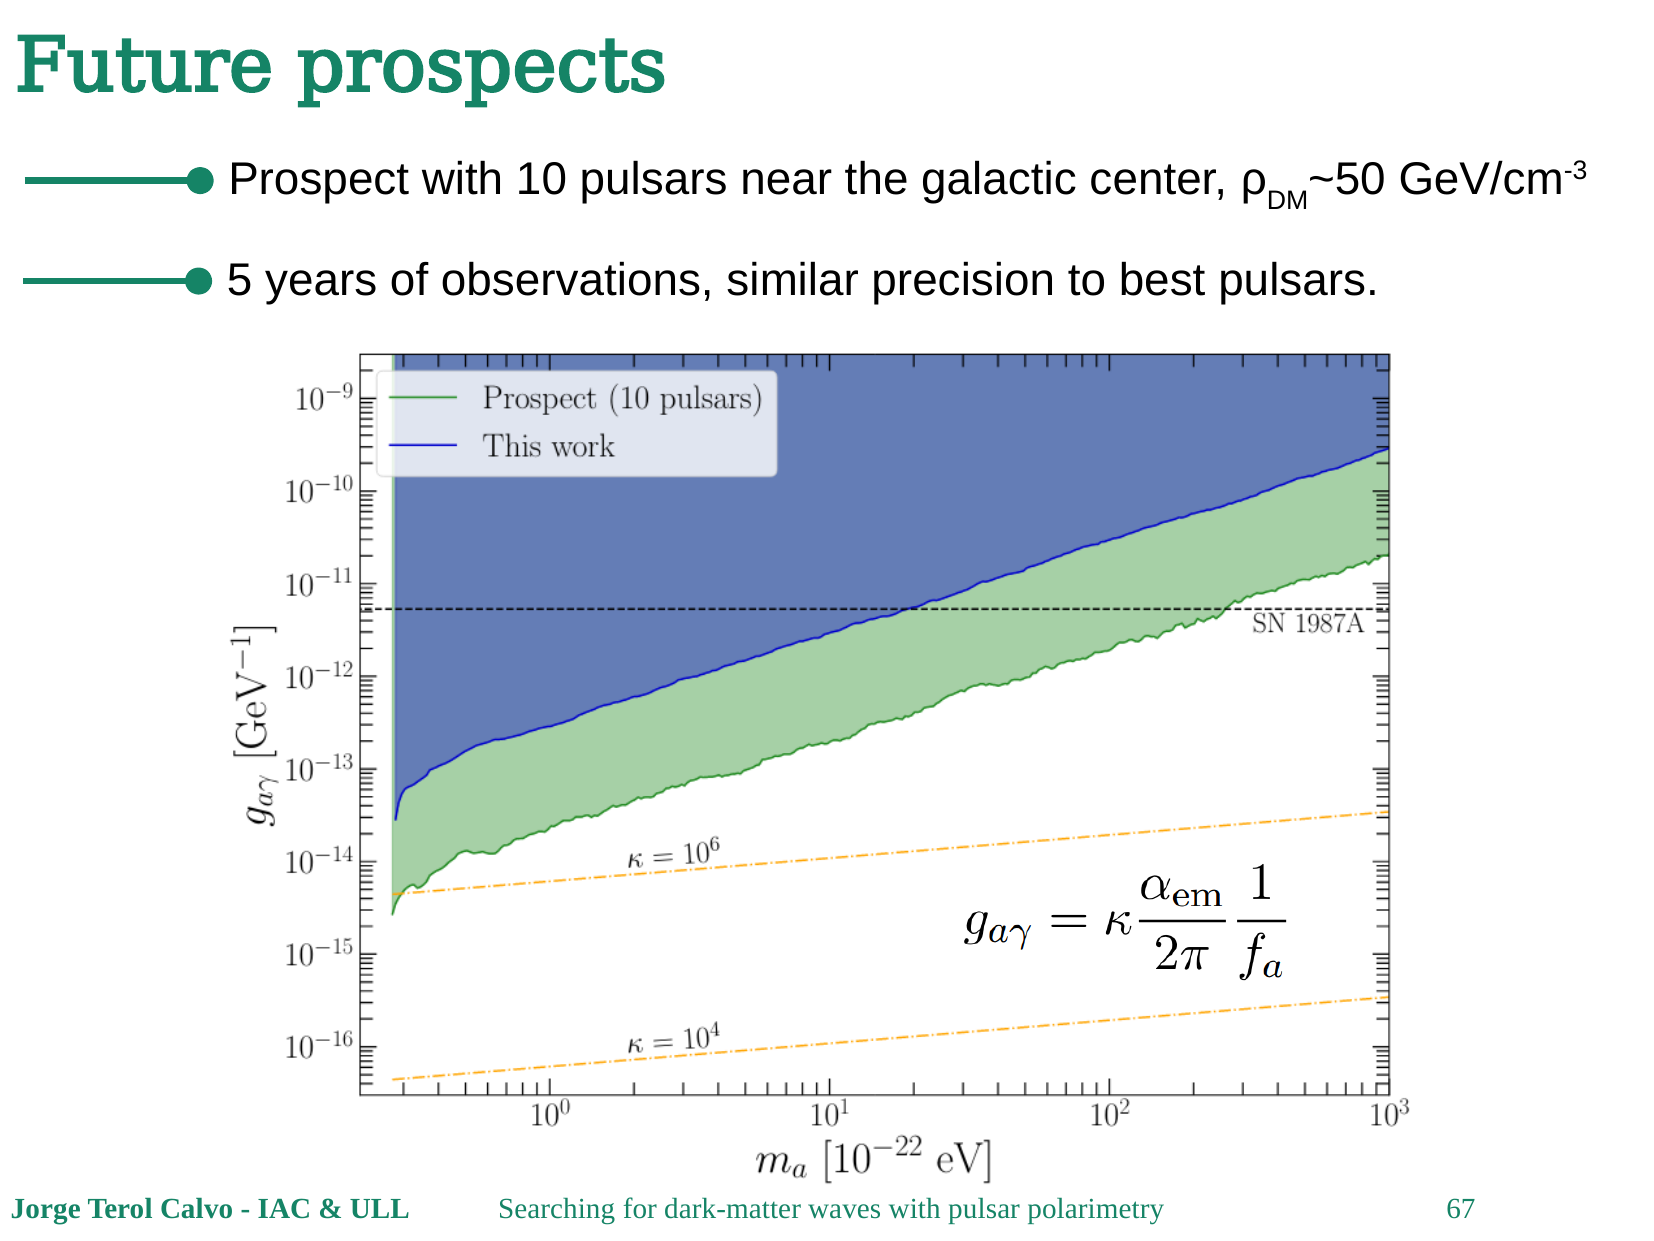

Future prospects
Prospect with 10 pulsars near the galactic center, ρDM~50 GeV/cm-3
5 years of observations, similar precision to best pulsars.
Jorge Terol Calvo - IAC & ULL
Searching for dark-matter waves with pulsar polarimetry
67